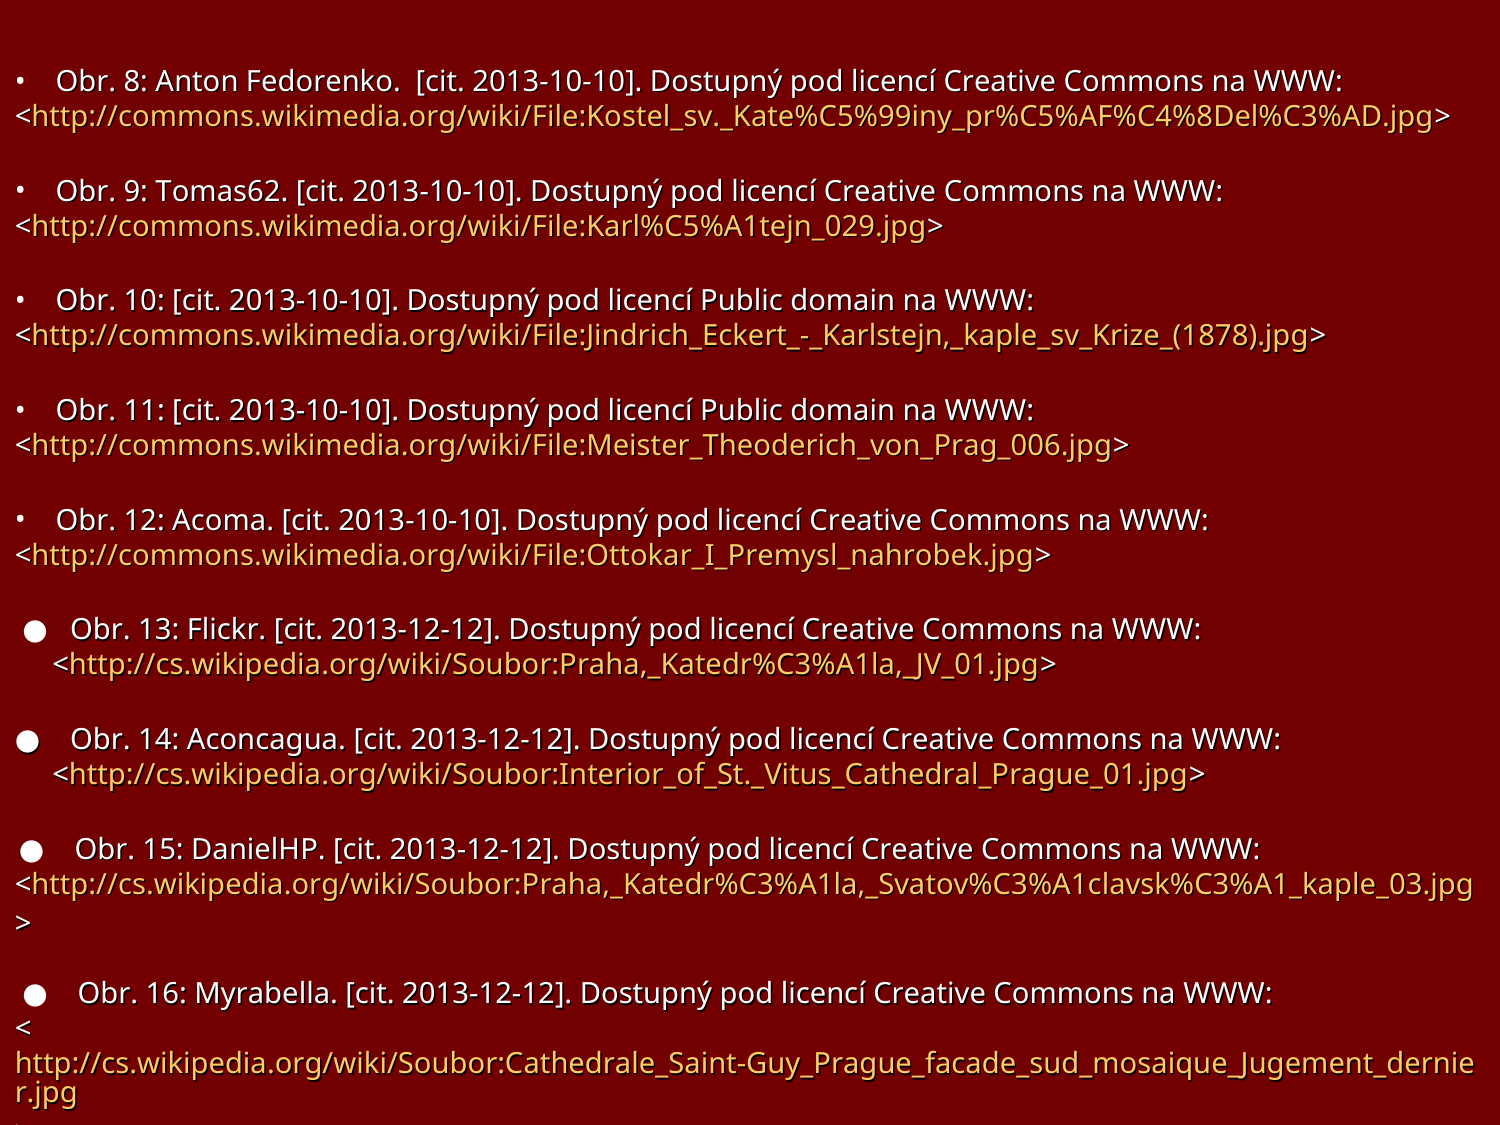

Obr. 8: Anton Fedorenko. [cit. 2013-10-10]. Dostupný pod licencí Creative Commons na WWW:
<http://commons.wikimedia.org/wiki/File:Kostel_sv._Kate%C5%99iny_pr%C5%AF%C4%8Del%C3%AD.jpg>
 Obr. 9: Tomas62. [cit. 2013-10-10]. Dostupný pod licencí Creative Commons na WWW:
<http://commons.wikimedia.org/wiki/File:Karl%C5%A1tejn_029.jpg>
 Obr. 10: [cit. 2013-10-10]. Dostupný pod licencí Public domain na WWW:
<http://commons.wikimedia.org/wiki/File:Jindrich_Eckert_-_Karlstejn,_kaple_sv_Krize_(1878).jpg>
 Obr. 11: [cit. 2013-10-10]. Dostupný pod licencí Public domain na WWW:
<http://commons.wikimedia.org/wiki/File:Meister_Theoderich_von_Prag_006.jpg>
 Obr. 12: Acoma. [cit. 2013-10-10]. Dostupný pod licencí Creative Commons na WWW:
<http://commons.wikimedia.org/wiki/File:Ottokar_I_Premysl_nahrobek.jpg>
 ● Obr. 13: Flickr. [cit. 2013-12-12]. Dostupný pod licencí Creative Commons na WWW:
 <http://cs.wikipedia.org/wiki/Soubor:Praha,_Katedr%C3%A1la,_JV_01.jpg>
● Obr. 14: Aconcagua. [cit. 2013-12-12]. Dostupný pod licencí Creative Commons na WWW:
 <http://cs.wikipedia.org/wiki/Soubor:Interior_of_St._Vitus_Cathedral_Prague_01.jpg>
 ● Obr. 15: DanielHP. [cit. 2013-12-12]. Dostupný pod licencí Creative Commons na WWW:
<http://cs.wikipedia.org/wiki/Soubor:Praha,_Katedr%C3%A1la,_Svatov%C3%A1clavsk%C3%A1_kaple_03.jpg>
 ● Obr. 16: Myrabella. [cit. 2013-12-12]. Dostupný pod licencí Creative Commons na WWW:
<http://cs.wikipedia.org/wiki/Soubor:Cathedrale_Saint-Guy_Prague_facade_sud_mosaique_Jugement_dernier.jpg>